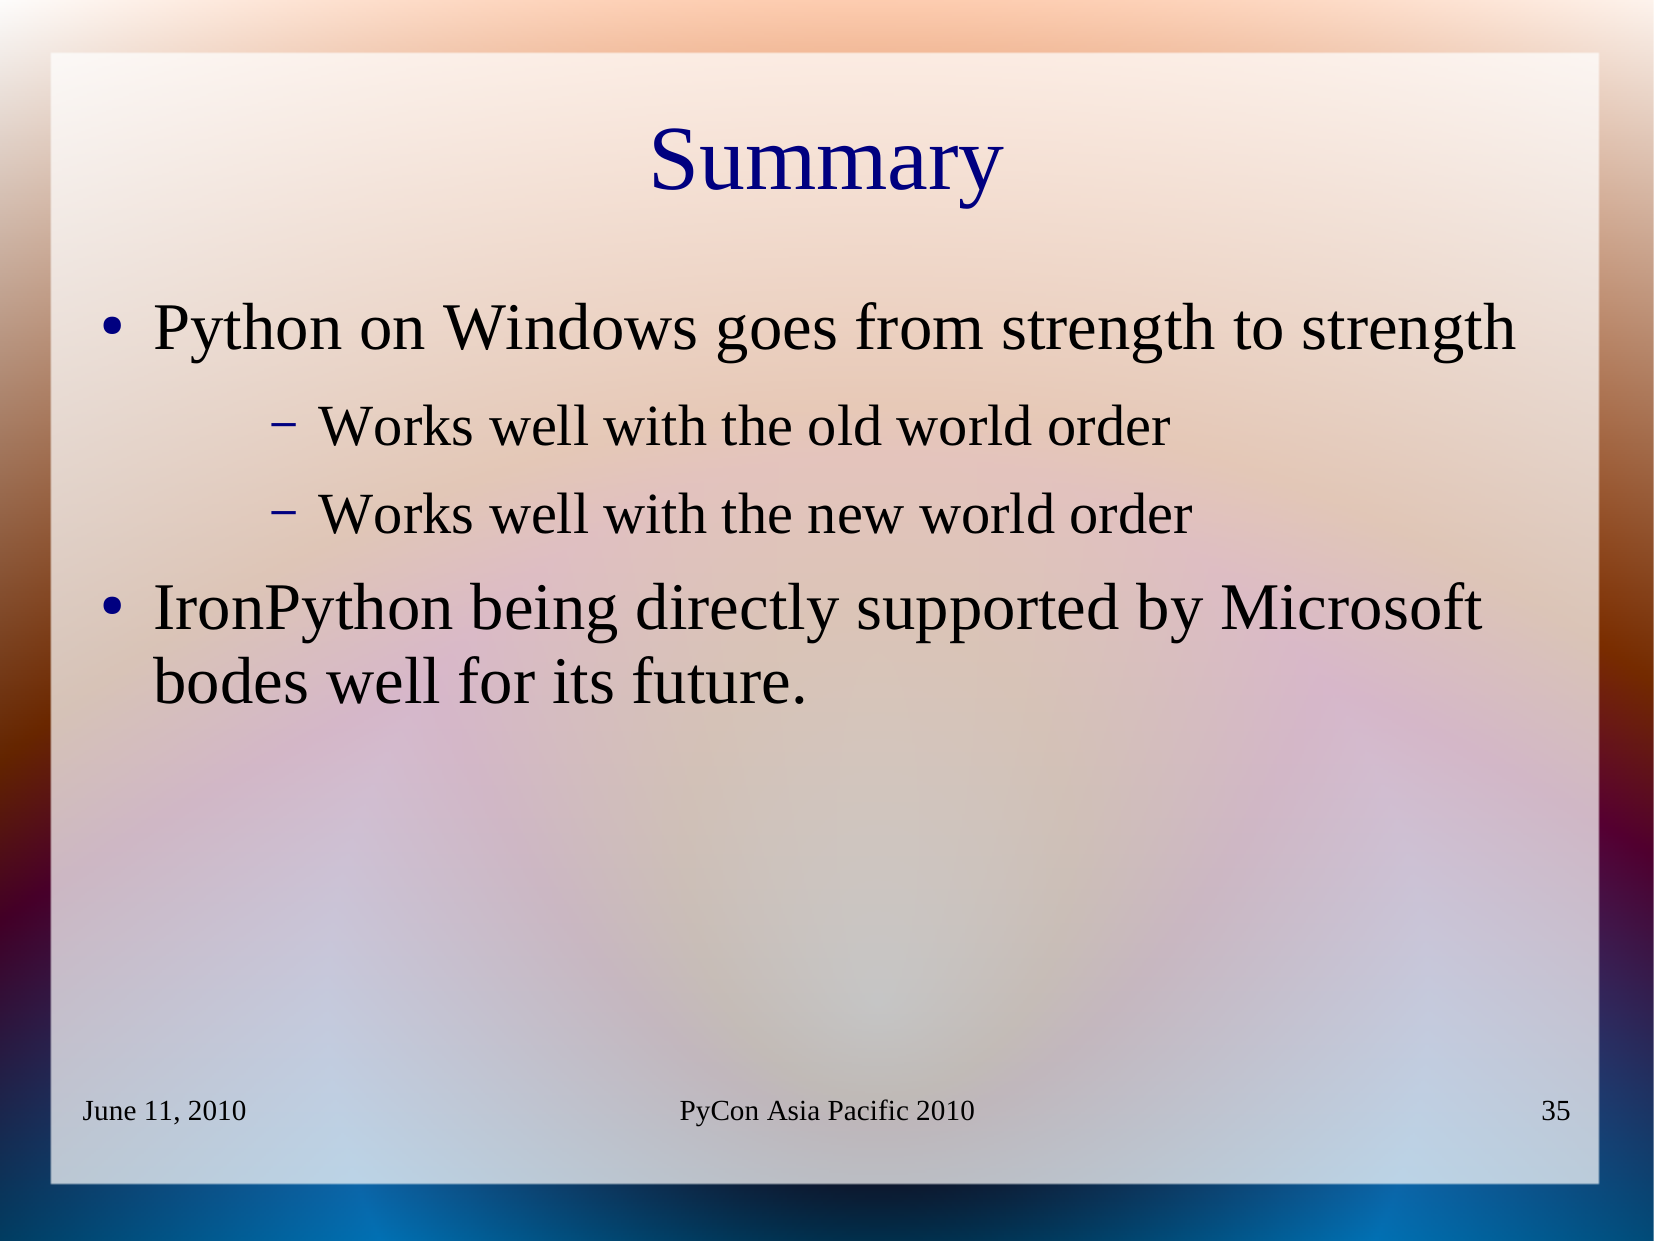

# Summary
Python on Windows goes from strength to strength
Works well with the old world order
Works well with the new world order
IronPython being directly supported by Microsoft bodes well for its future.
June 11, 2010
PyCon Asia Pacific 2010
35